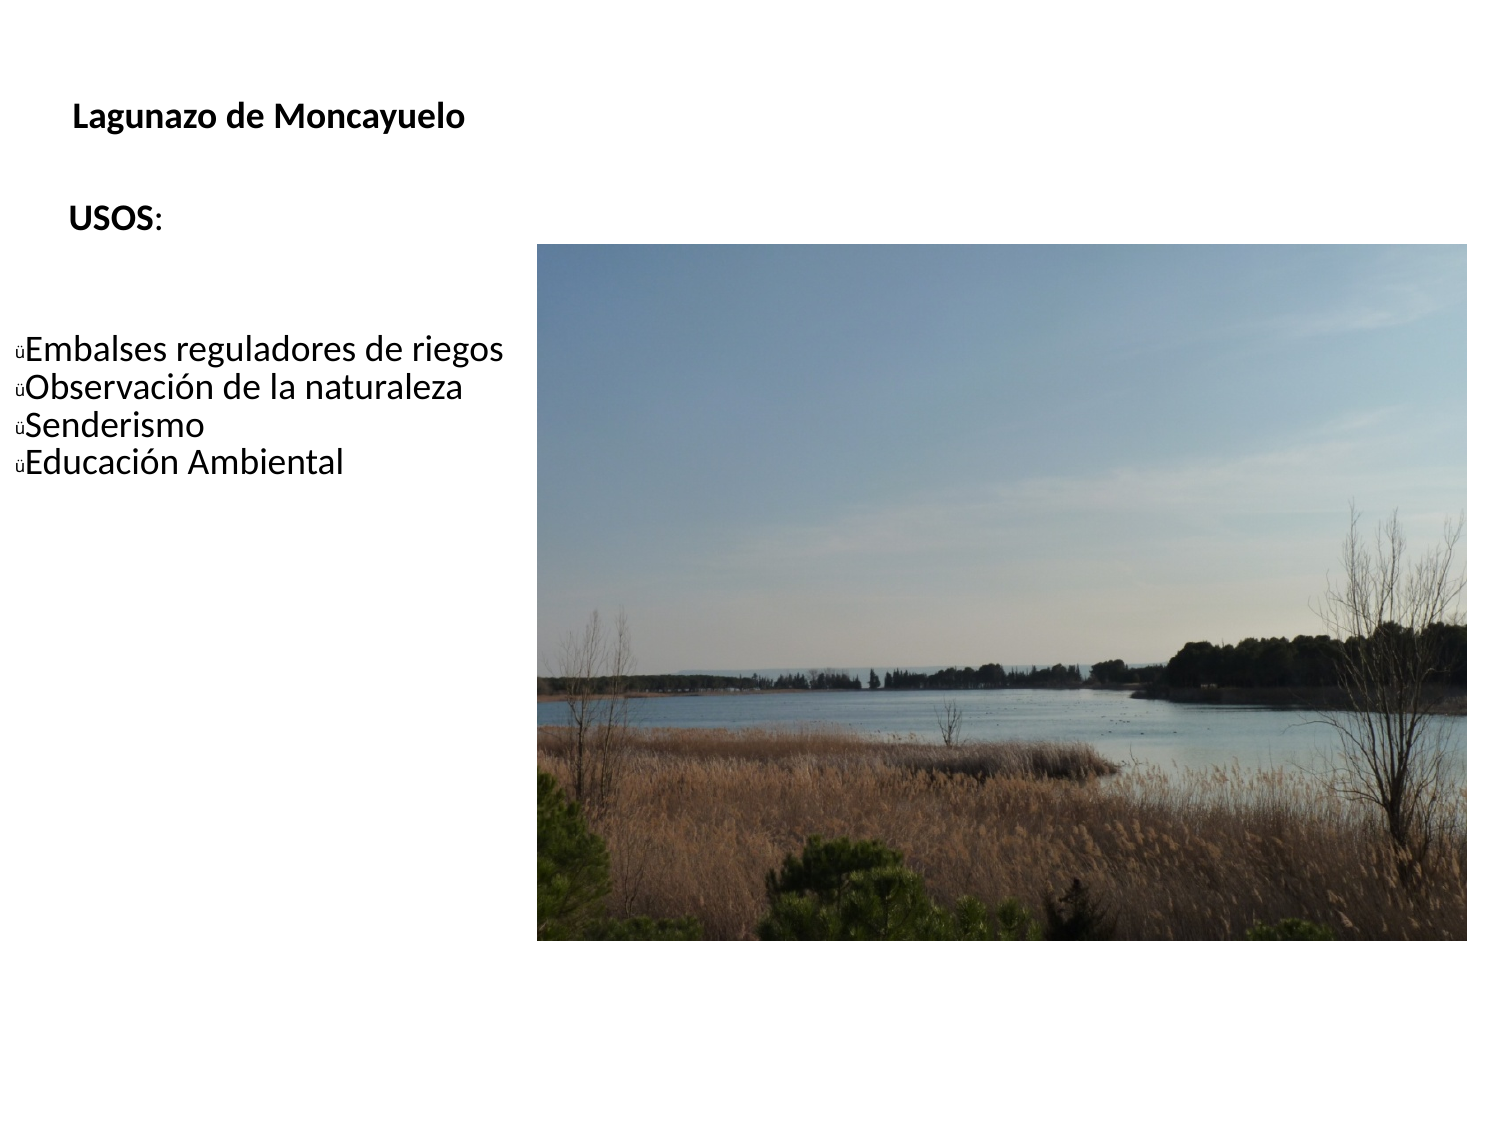

Lagunazo de Moncayuelo
USOS:
Embalses reguladores de riegos
Observación de la naturaleza
Senderismo
Educación Ambiental